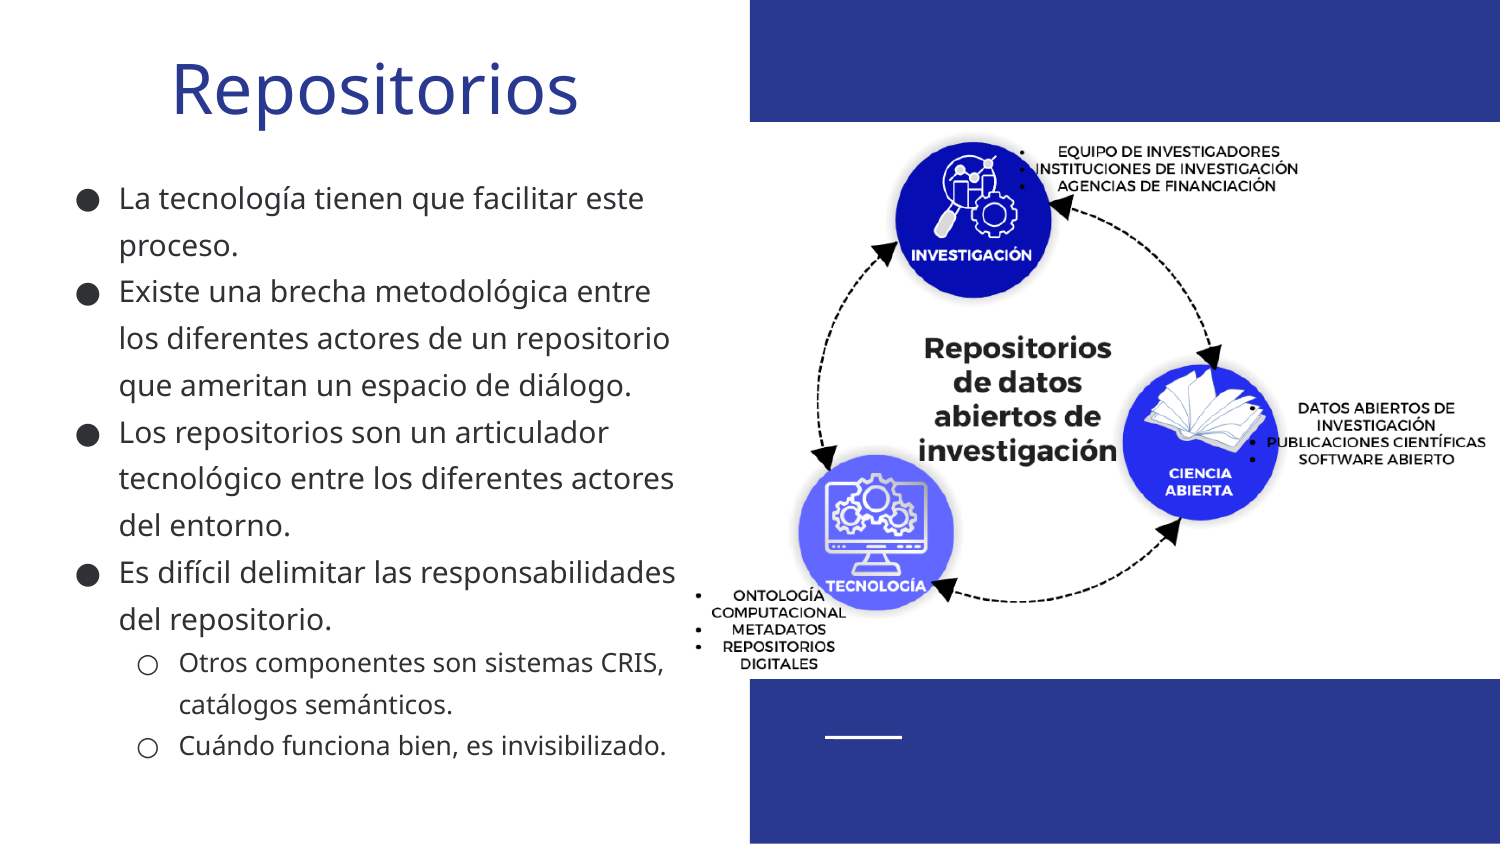

# Repositorios
La tecnología tienen que facilitar este proceso.
Existe una brecha metodológica entre los diferentes actores de un repositorio que ameritan un espacio de diálogo.
Los repositorios son un articulador tecnológico entre los diferentes actores del entorno.
Es difícil delimitar las responsabilidades del repositorio.
Otros componentes son sistemas CRIS, catálogos semánticos.
Cuándo funciona bien, es invisibilizado.